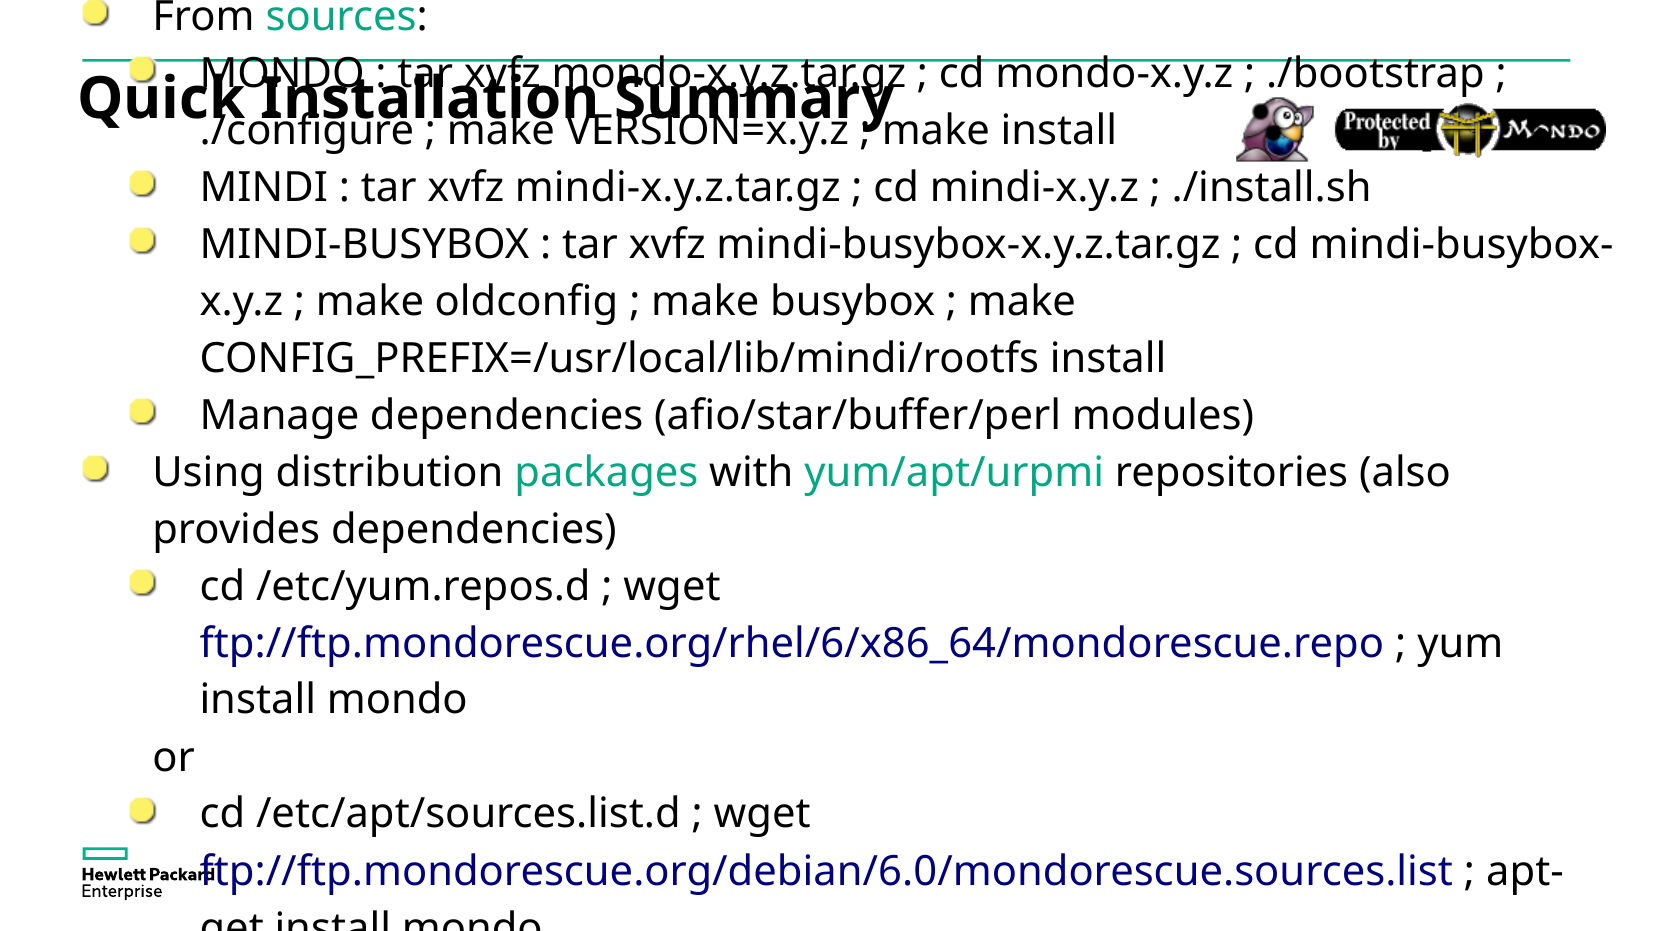

From sources:
MONDO : tar xvfz mondo-x.y.z.tar.gz ; cd mondo-x.y.z ; ./bootstrap ; ./configure ; make VERSION=x.y.z ; make install
MINDI : tar xvfz mindi-x.y.z.tar.gz ; cd mindi-x.y.z ; ./install.sh
MINDI-BUSYBOX : tar xvfz mindi-busybox-x.y.z.tar.gz ; cd mindi-busybox-x.y.z ; make oldconfig ; make busybox ; make CONFIG_PREFIX=/usr/local/lib/mindi/rootfs install
Manage dependencies (afio/star/buffer/perl modules)
Using distribution packages with yum/apt/urpmi repositories (also provides dependencies)
cd /etc/yum.repos.d ; wget ftp://ftp.mondorescue.org/rhel/6/x86_64/mondorescue.repo ; yum install mondo
or
cd /etc/apt/sources.list.d ; wget ftp://ftp.mondorescue.org/debian/6.0/mondorescue.sources.list ; apt-get install mondo
Quick Installation Summary